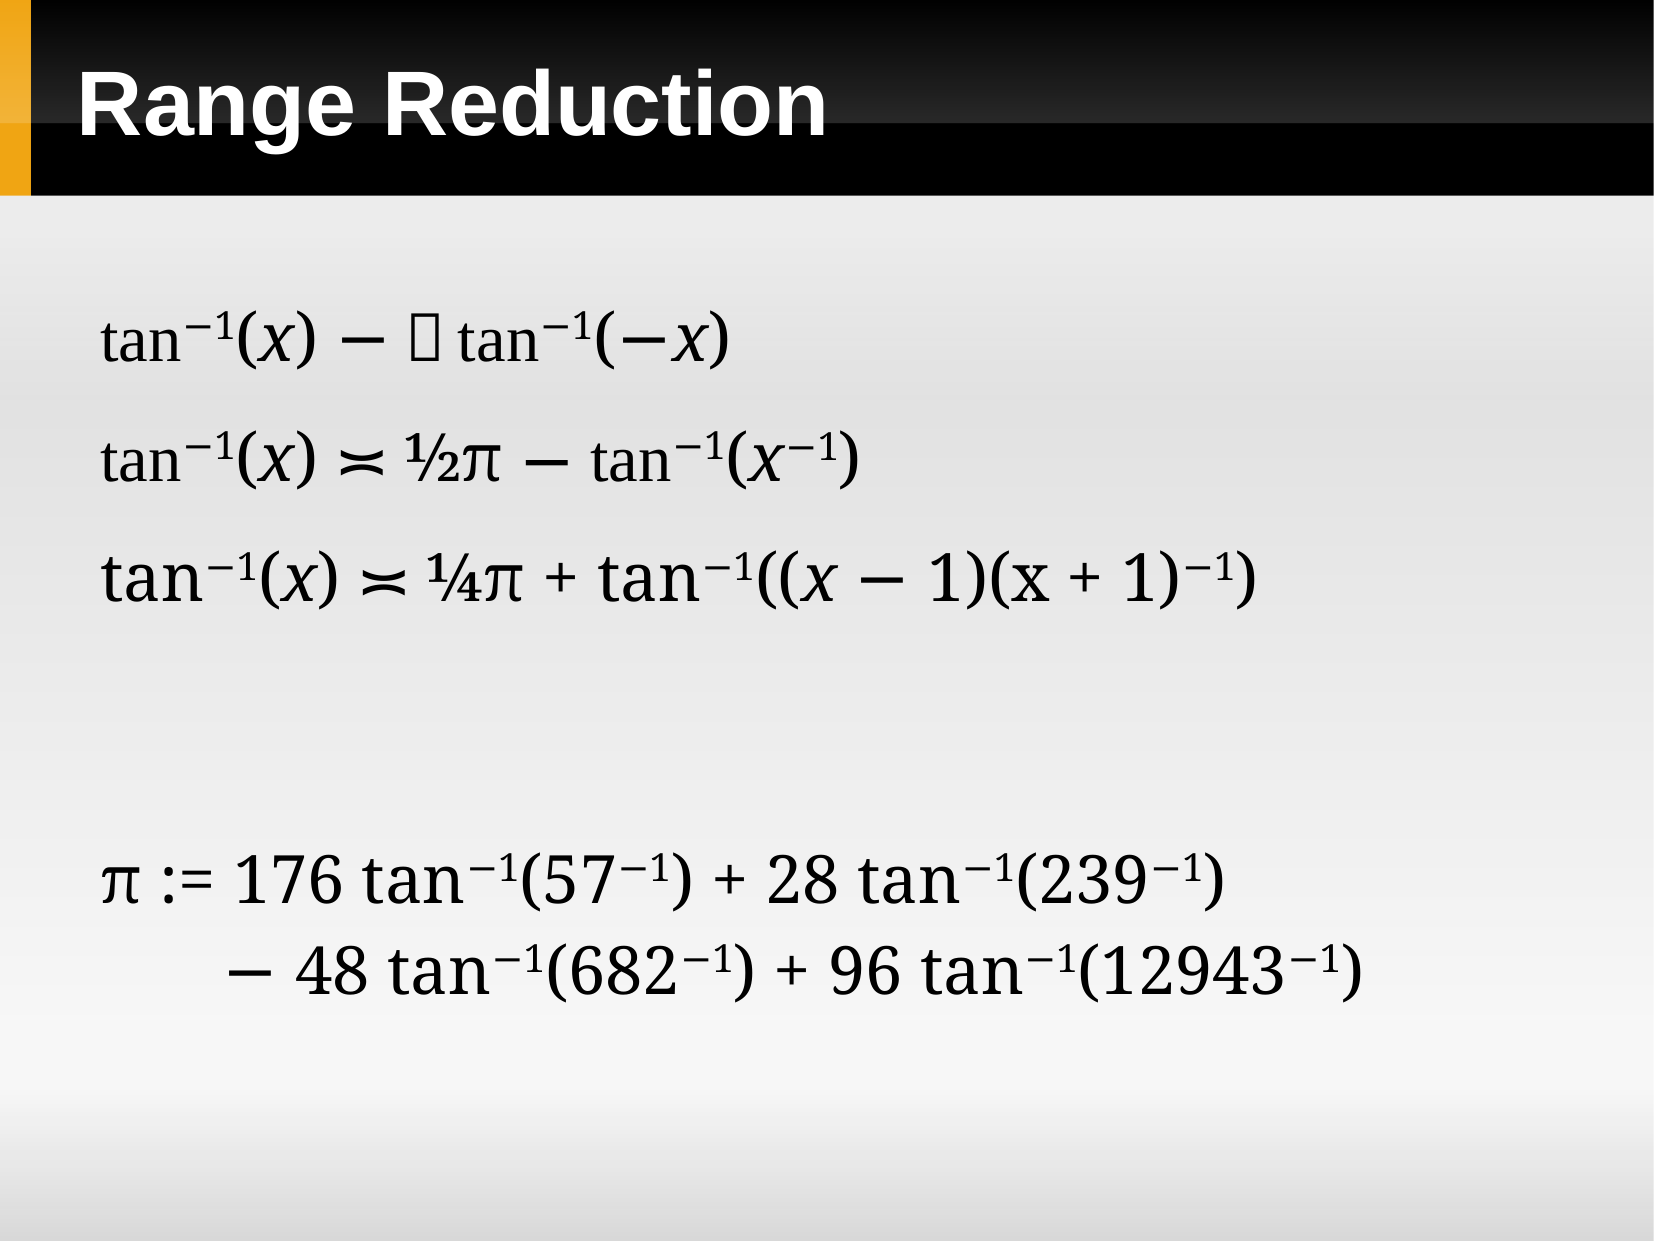

# Range Reduction
tan−1(x) ≍ −tan−1(−x)
tan−1(x) ≍ ½π − tan−1(x−1)
tan−1(x) ≍ ¼π + tan−1((x − 1)(x + 1)−1)
π := 176 tan−1(57−1) + 28 tan−1(239−1)
 − 48 tan−1(682−1) + 96 tan−1(12943−1)
sin(x) ≍ 3sin(⅓x) − 4sin3(⅓x)